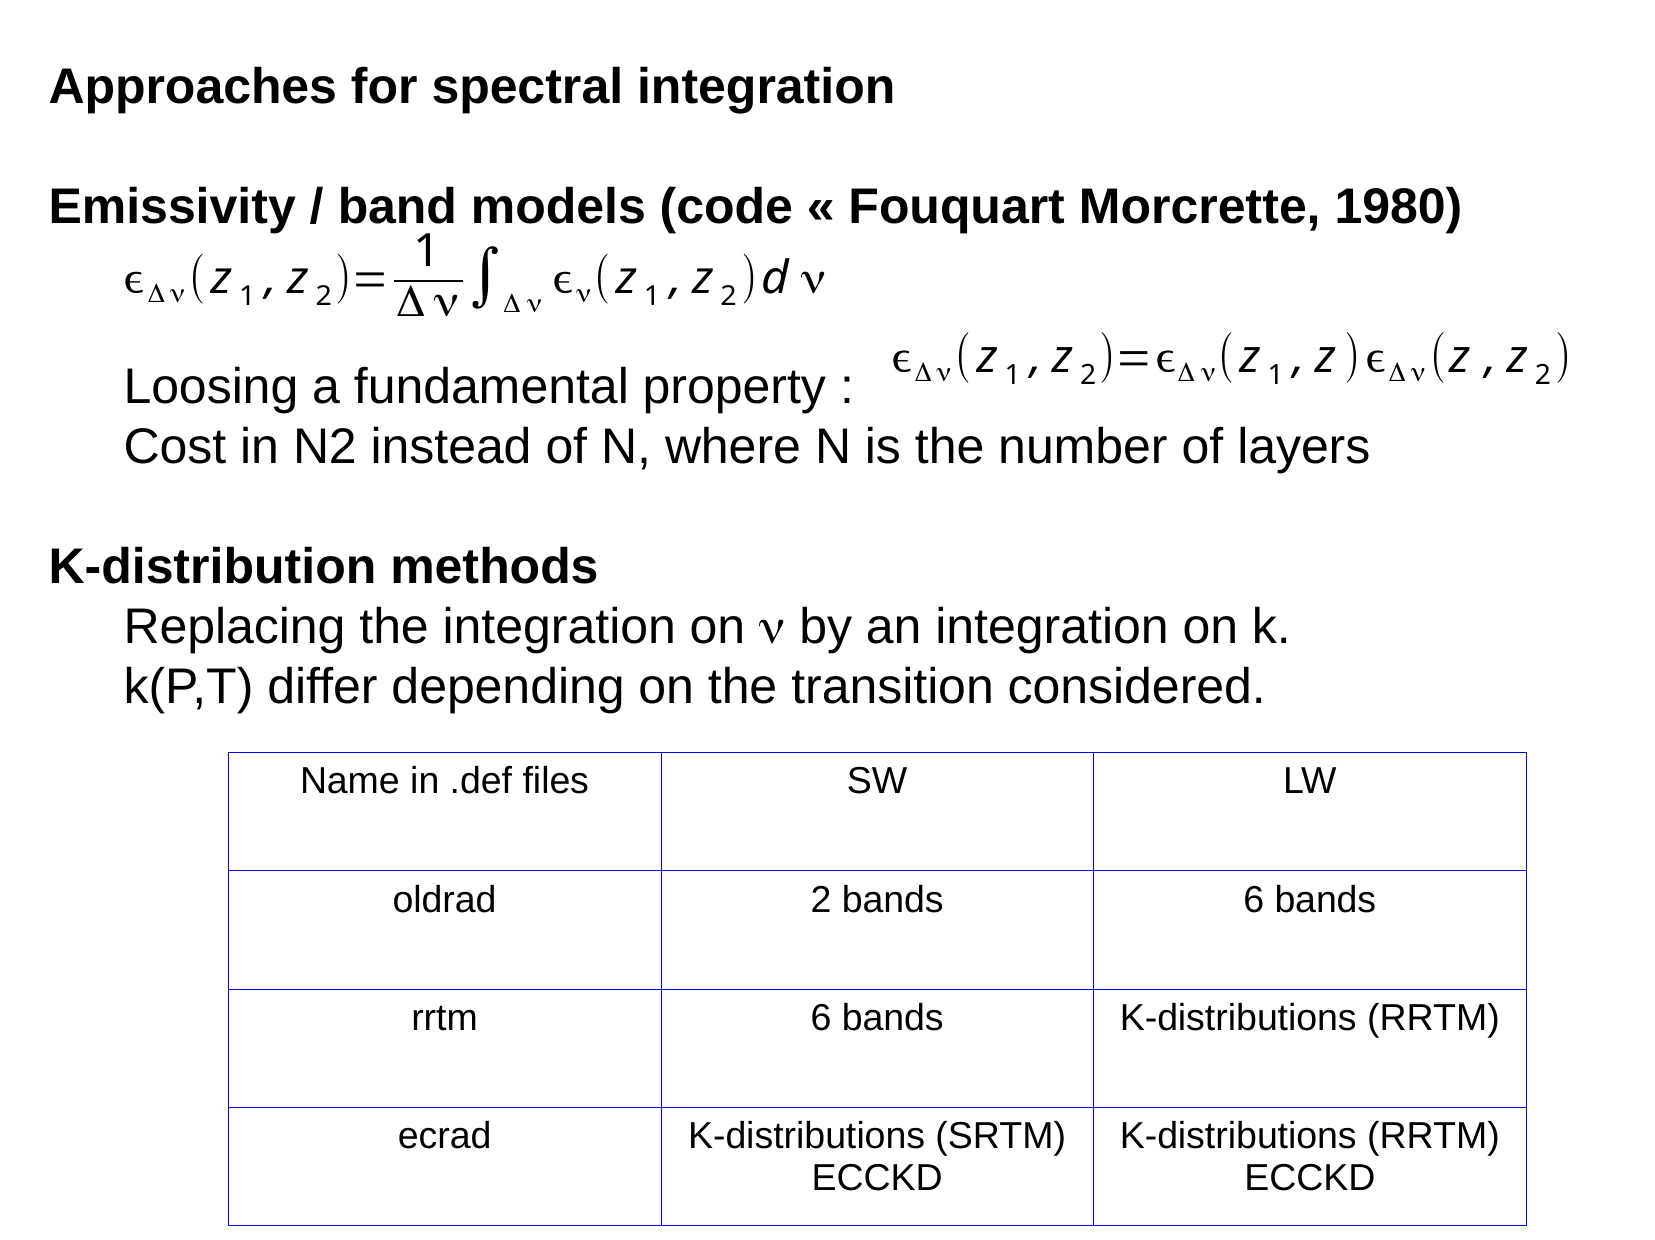

Approaches for spectral integration
Emissivity / band models (code « Fouquart Morcrette, 1980)
	Loosing a fundamental property :
	Cost in N2 instead of N, where N is the number of layers
K-distribution methods
 	Replacing the integration on n by an integration on k.
	k(P,T) differ depending on the transition considered.
| Name in .def files | SW | LW |
| --- | --- | --- |
| oldrad | 2 bands | 6 bands |
| rrtm | 6 bands | K-distributions (RRTM) |
| ecrad | K-distributions (SRTM) ECCKD | K-distributions (RRTM) ECCKD |